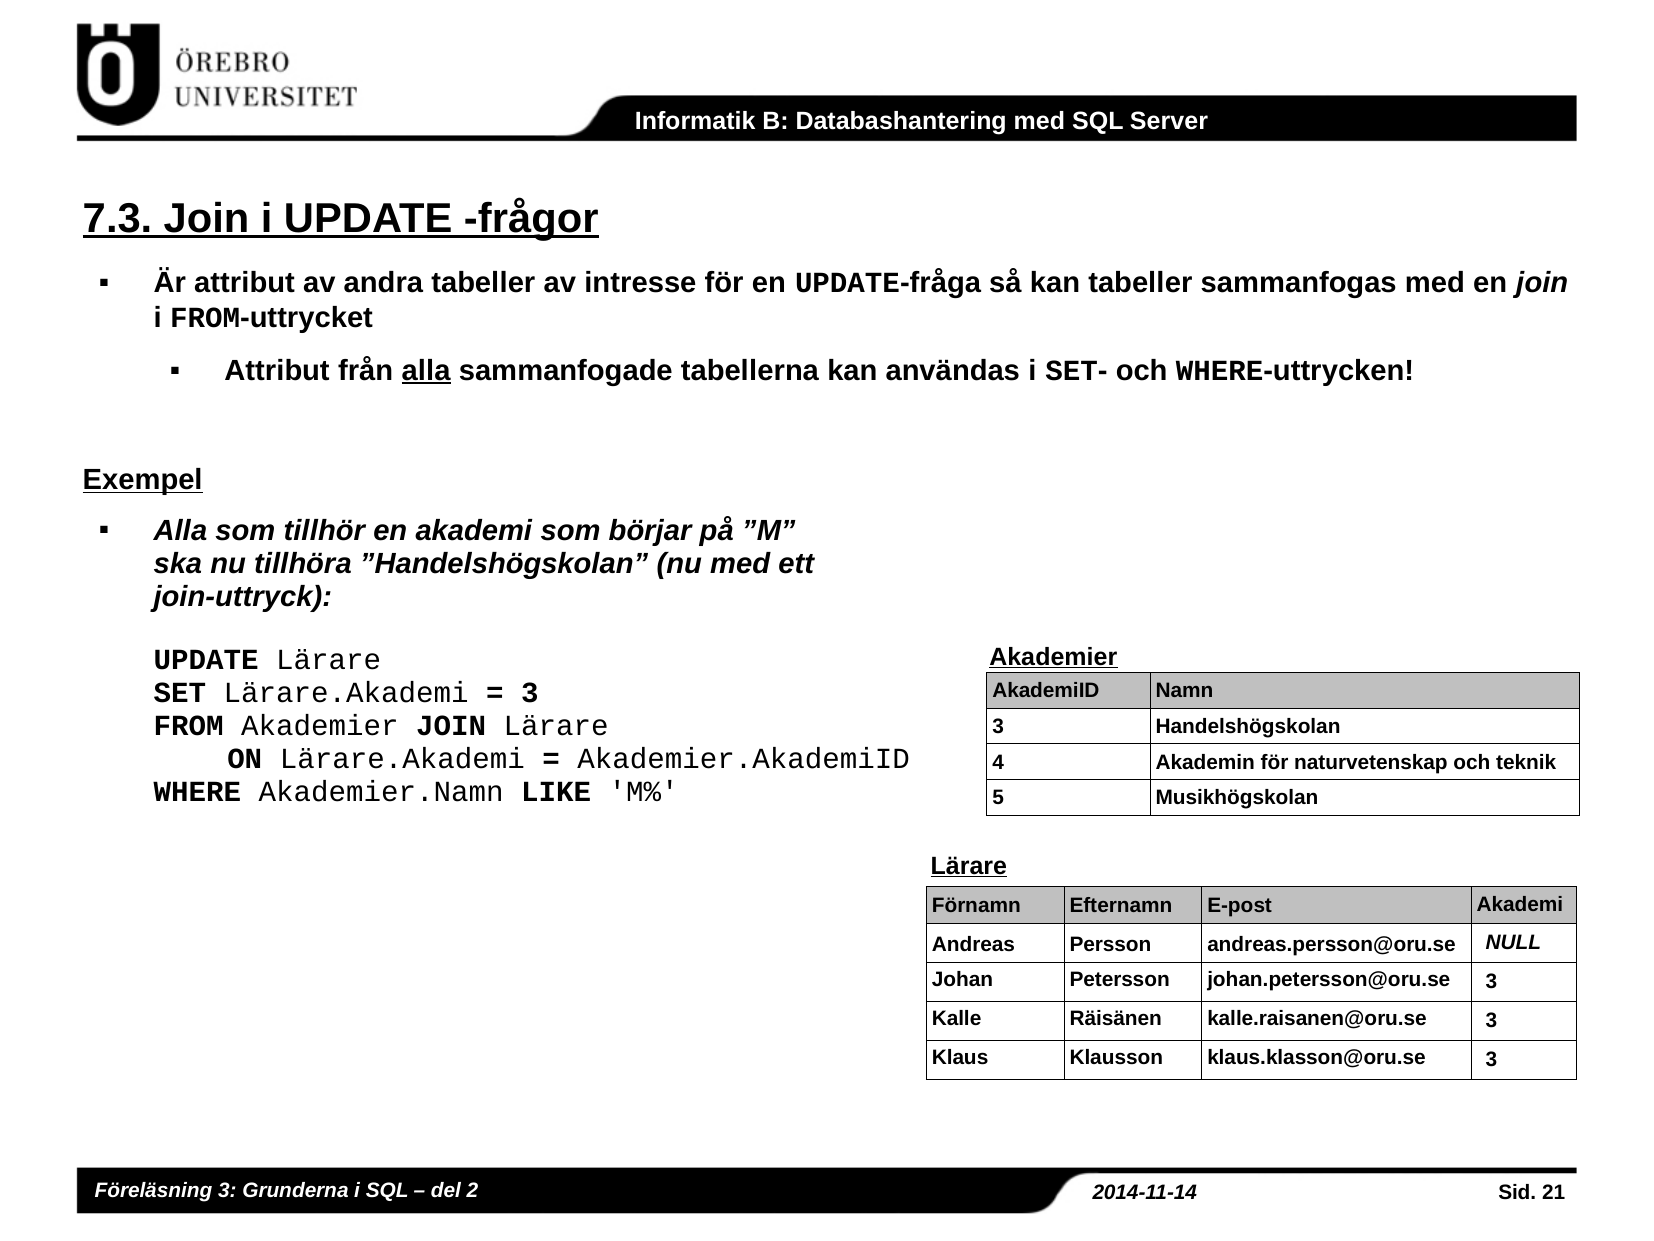

# 7.3. Join i UPDATE -frågor
Är attribut av andra tabeller av intresse för en UPDATE-fråga så kan tabeller sammanfogas med en join i FROM-uttrycket
Attribut från alla sammanfogade tabellerna kan användas i SET- och WHERE-uttrycken!
Exempel
Alla som tillhör en akademi som börjar på ”M”
ska nu tillhöra ”Handelshögskolan” (nu med ett
join-uttryck):
UPDATE Lärare
SET Lärare.Akademi = 3
FROM Akademier JOIN Lärare
	ON Lärare.Akademi = Akademier.AkademiID
WHERE Akademier.Namn LIKE 'M%'
Akademier
| AkademiID | Namn |
| --- | --- |
| 3 | Handelshögskolan |
| 4 | Akademin för naturvetenskap och teknik |
| 5 | Musikhögskolan |
Lärare
| Förnamn | Efternamn | E-post | Akademi |
| --- | --- | --- | --- |
| Andreas | Persson | andreas.persson@oru.se | NULL |
| Johan | Petersson | johan.petersson@oru.se | 3 |
| Kalle | Räisänen | kalle.raisanen@oru.se | 3 |
| Klaus | Klausson | klaus.klasson@oru.se | 3 |
Föreläsning 3: Grunderna i SQL – del 2
2014-11-14
21